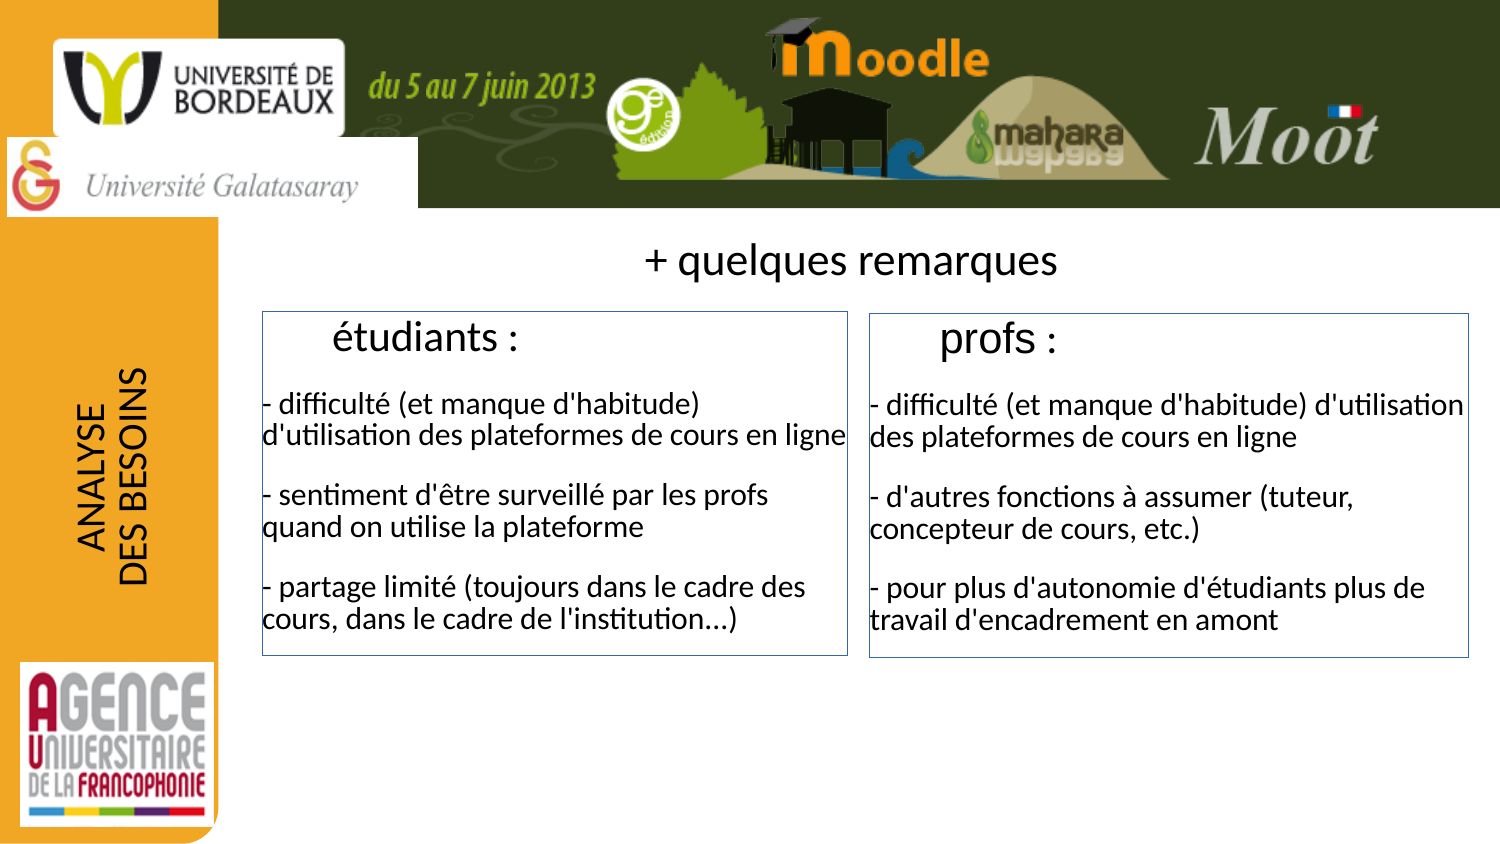

# + quelques remarques
	étudiants :
- difficulté (et manque d'habitude) d'utilisation des plateformes de cours en ligne
- sentiment d'être surveillé par les profs quand on utilise la plateforme
- partage limité (toujours dans le cadre des cours, dans le cadre de l'institution...)
	profs :
- difficulté (et manque d'habitude) d'utilisation des plateformes de cours en ligne
- d'autres fonctions à assumer (tuteur, concepteur de cours, etc.)
- pour plus d'autonomie d'étudiants plus de travail d'encadrement en amont
ANALYSE
DES BESOINS